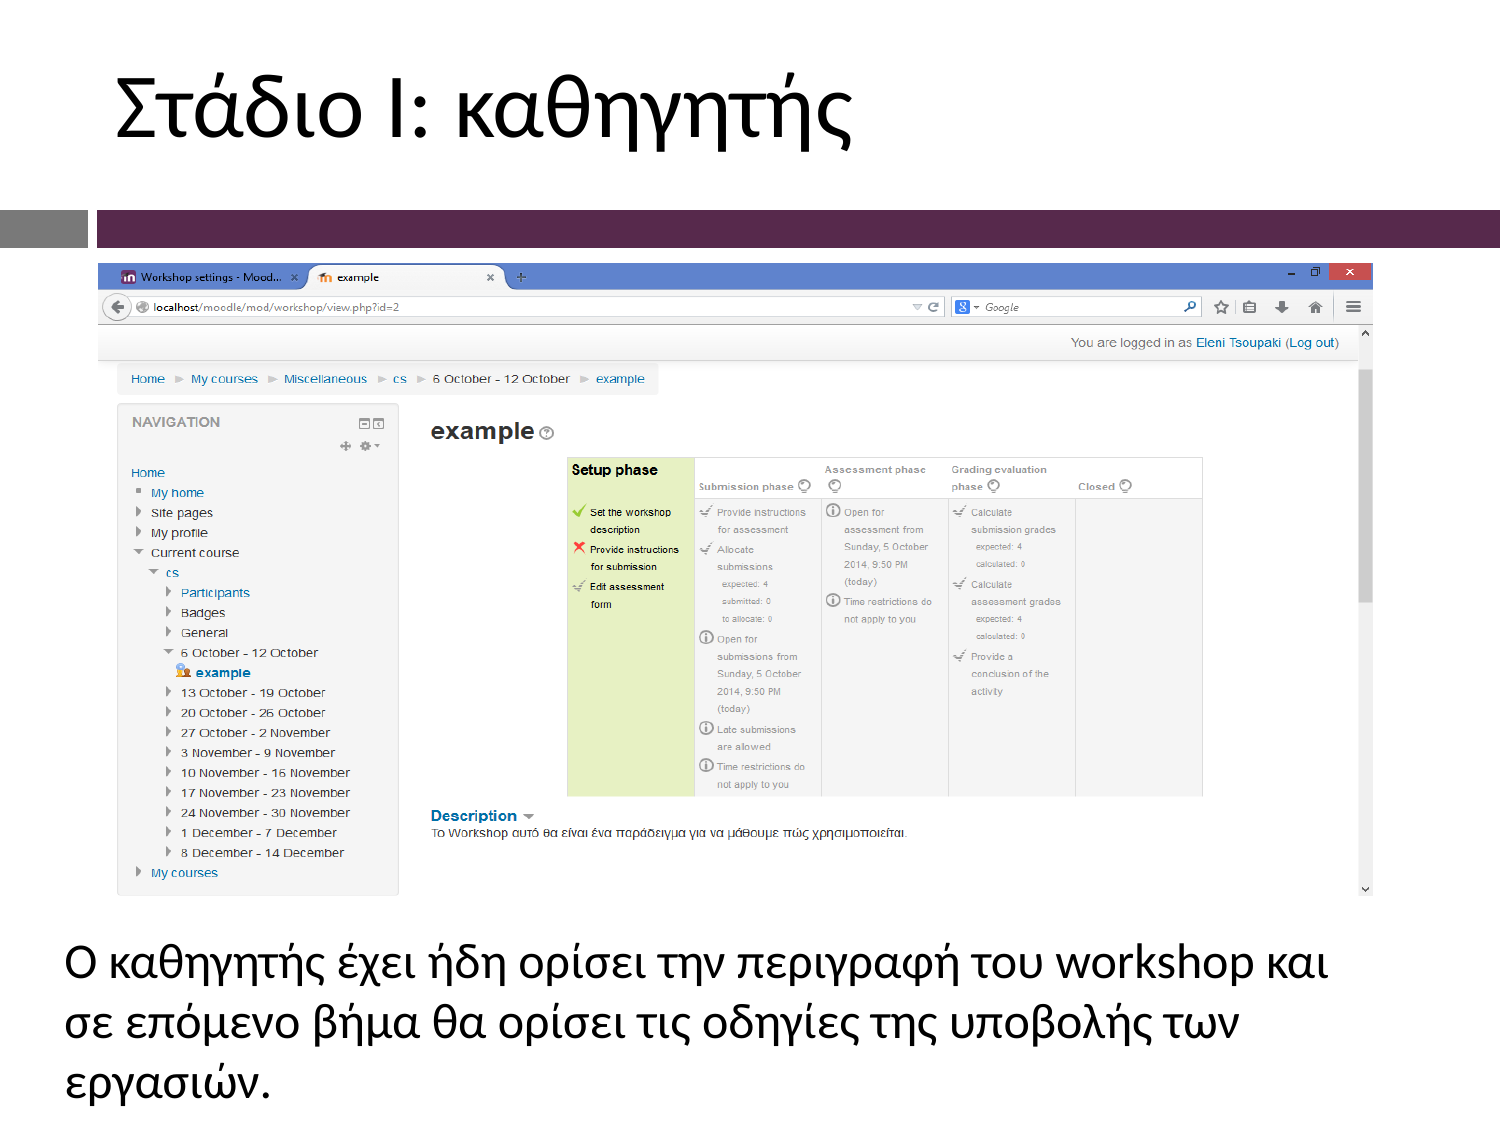

# Στάδιο I: καθηγητής
Ο καθηγητής έχει ήδη ορίσει την περιγραφή του workshop και σε επόμενο βήμα θα ορίσει τις οδηγίες της υποβολής των εργασιών.